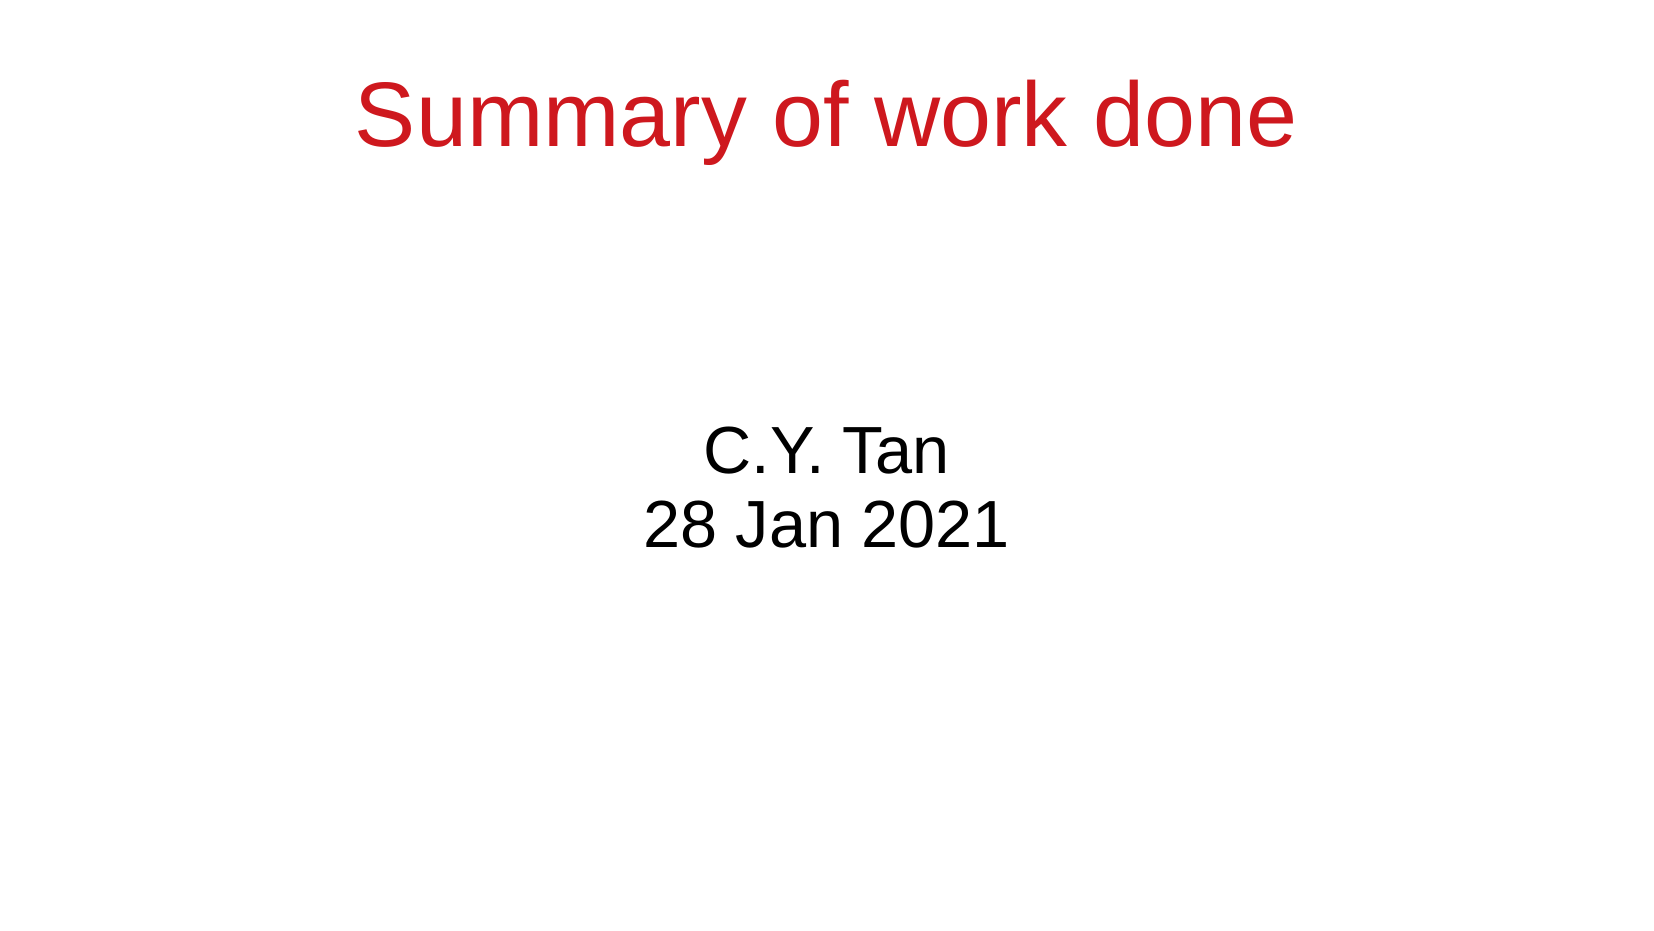

# Summary of work done
C.Y. Tan
28 Jan 2021